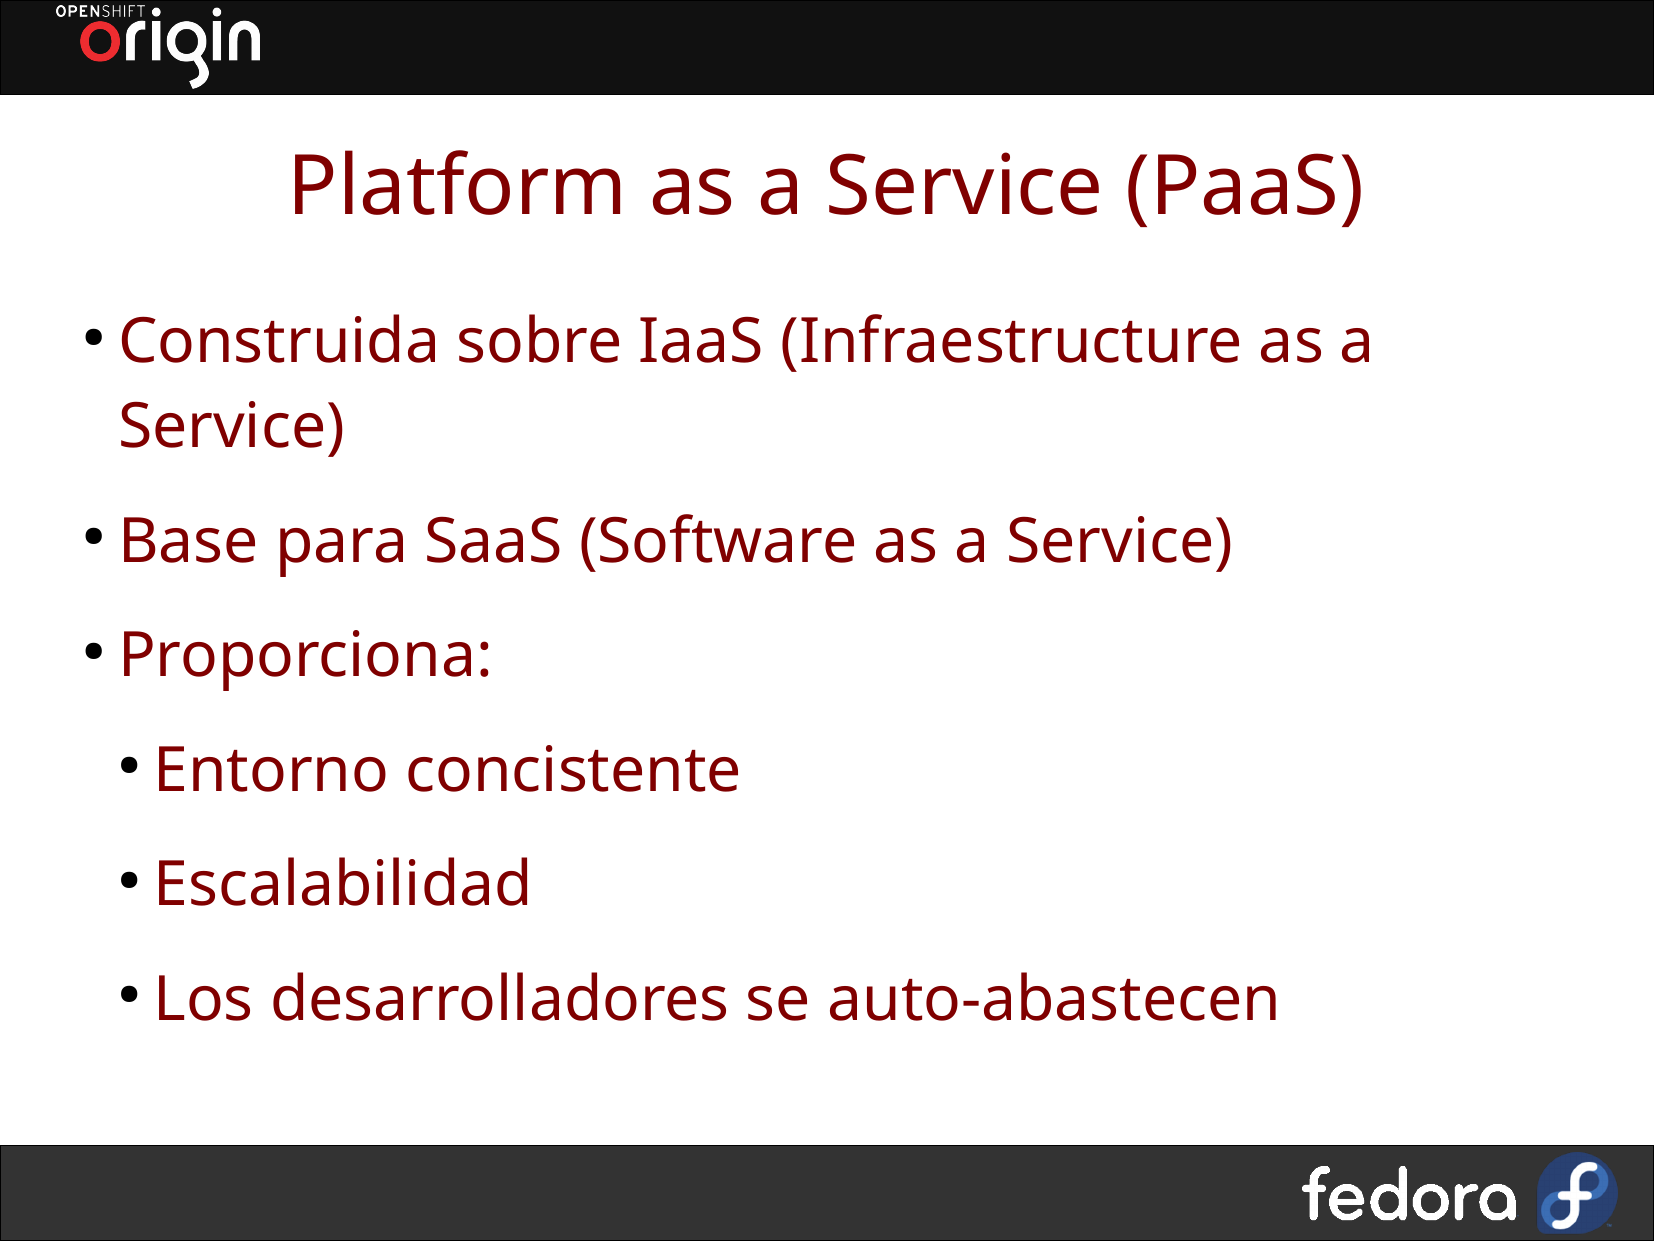

# Platform as a Service (PaaS)
Construida sobre IaaS (Infraestructure as a Service)
Base para SaaS (Software as a Service)
Proporciona:
Entorno concistente
Escalabilidad
Los desarrolladores se auto-abastecen